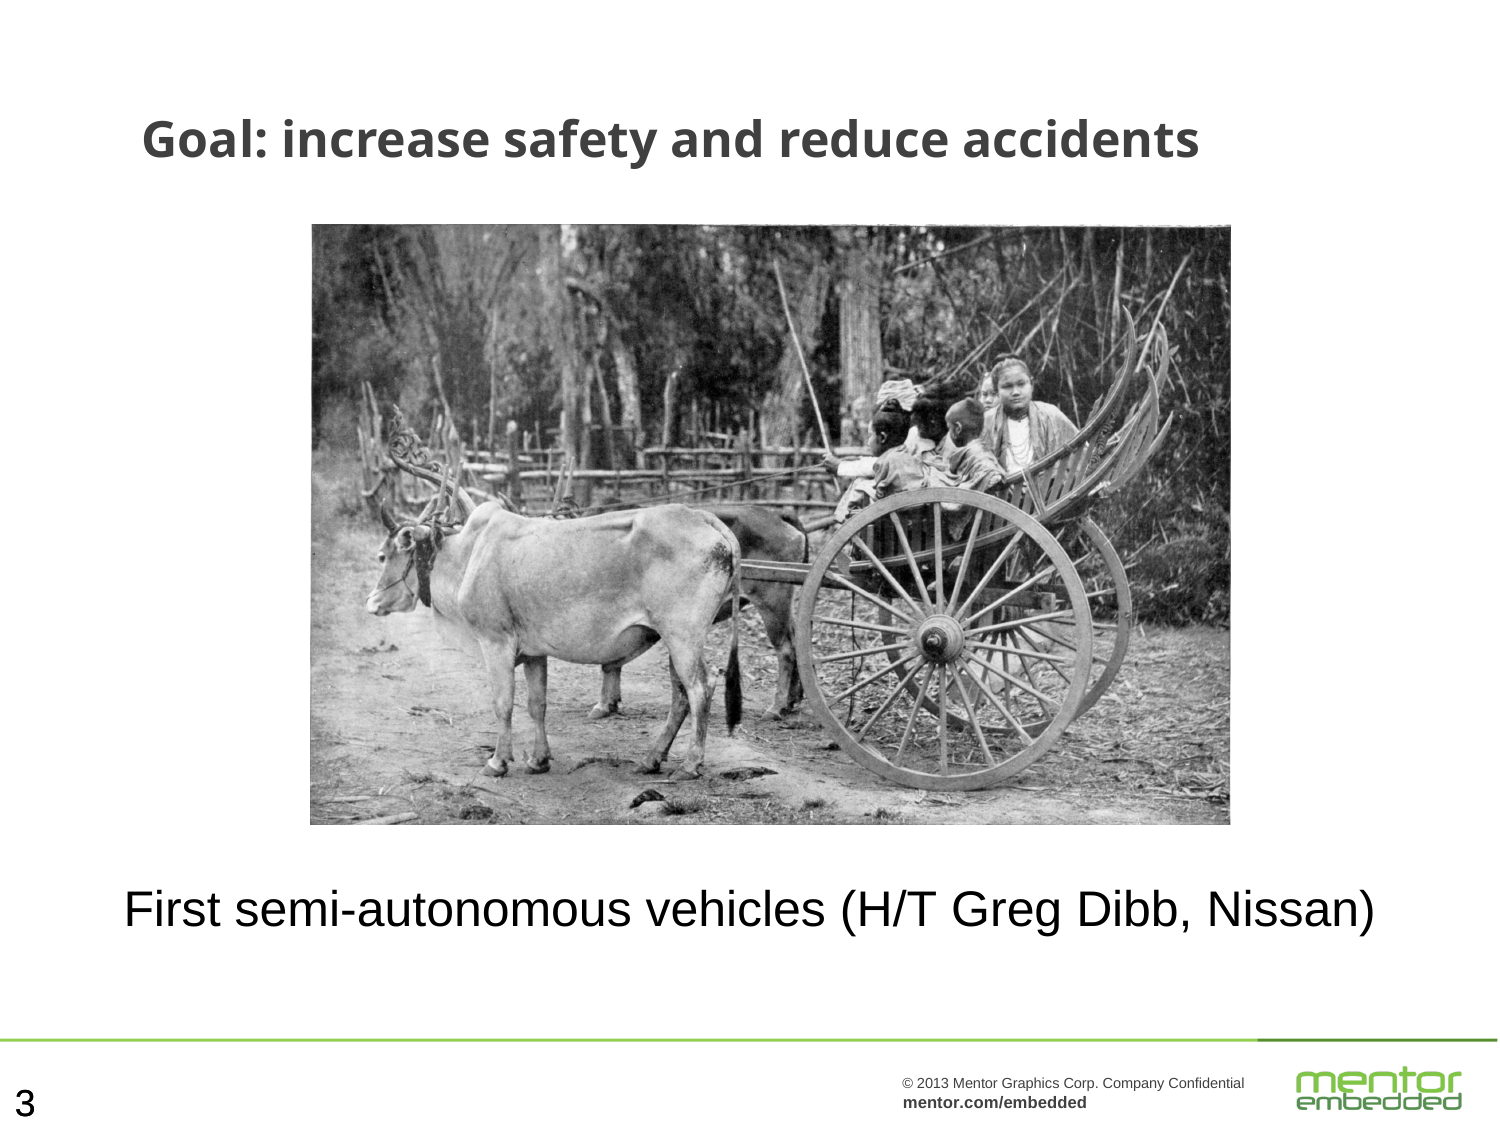

# Goal: increase safety and reduce accidents
First semi-autonomous vehicles (H/T Greg Dibb, Nissan)